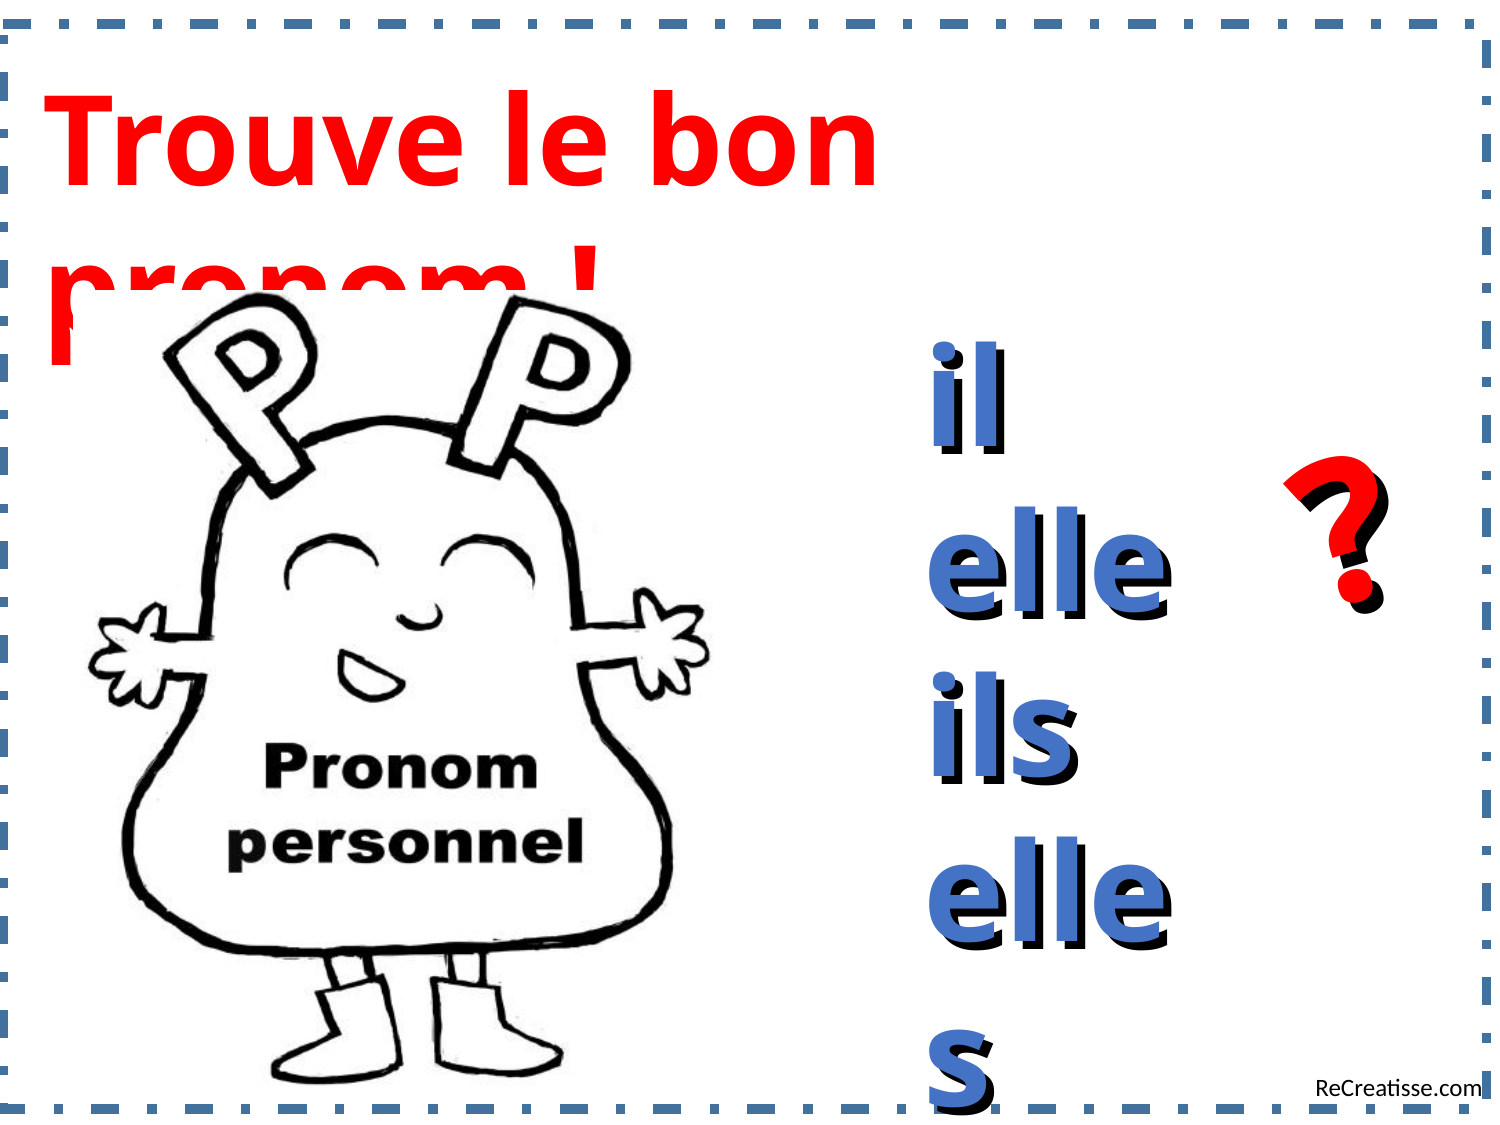

Trouve le bon pronom !
il
elle
ils elles
?
ReCreatisse.com